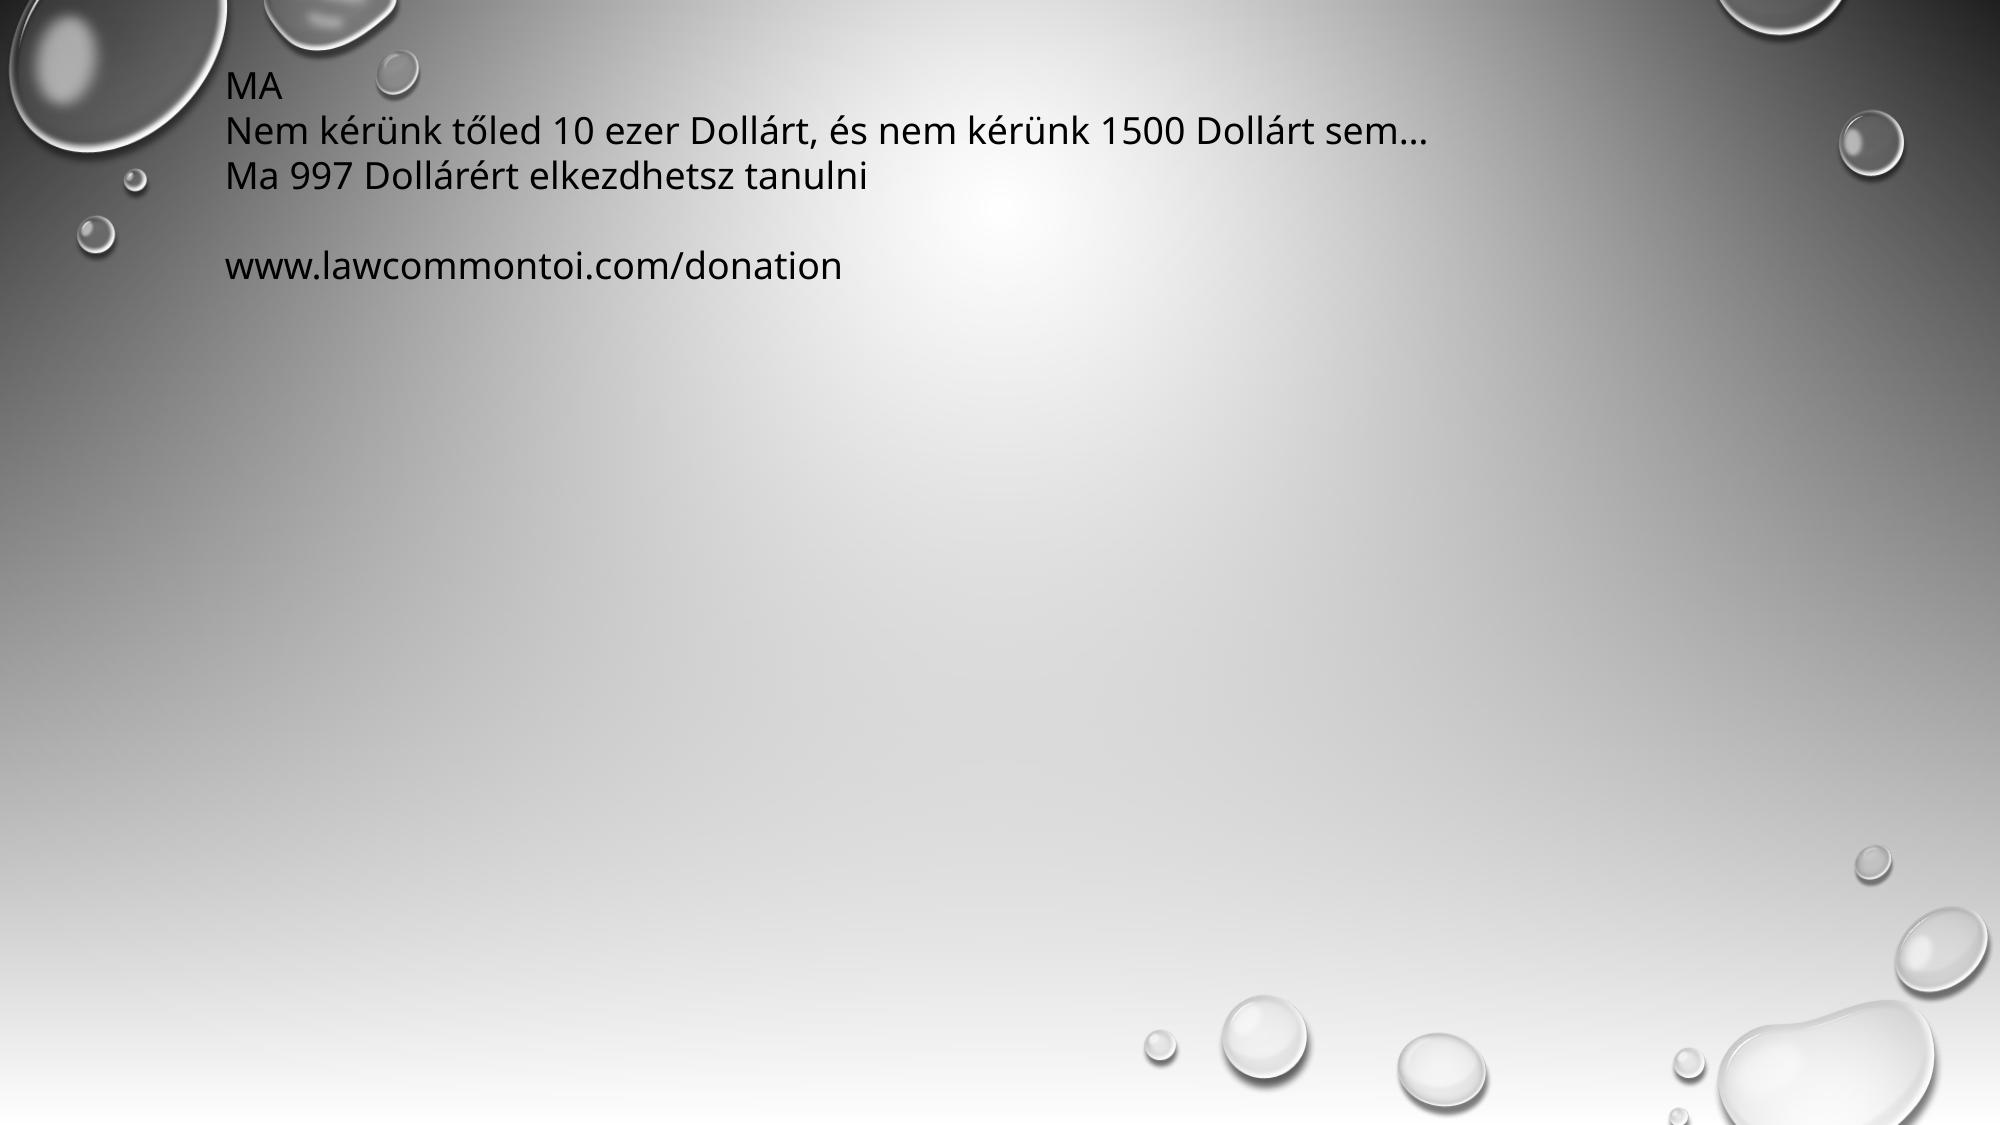

MA
Nem kérünk tőled 10 ezer Dollárt, és nem kérünk 1500 Dollárt sem…
Ma 997 Dollárért elkezdhetsz tanulni
www.lawcommontoi.com/donation